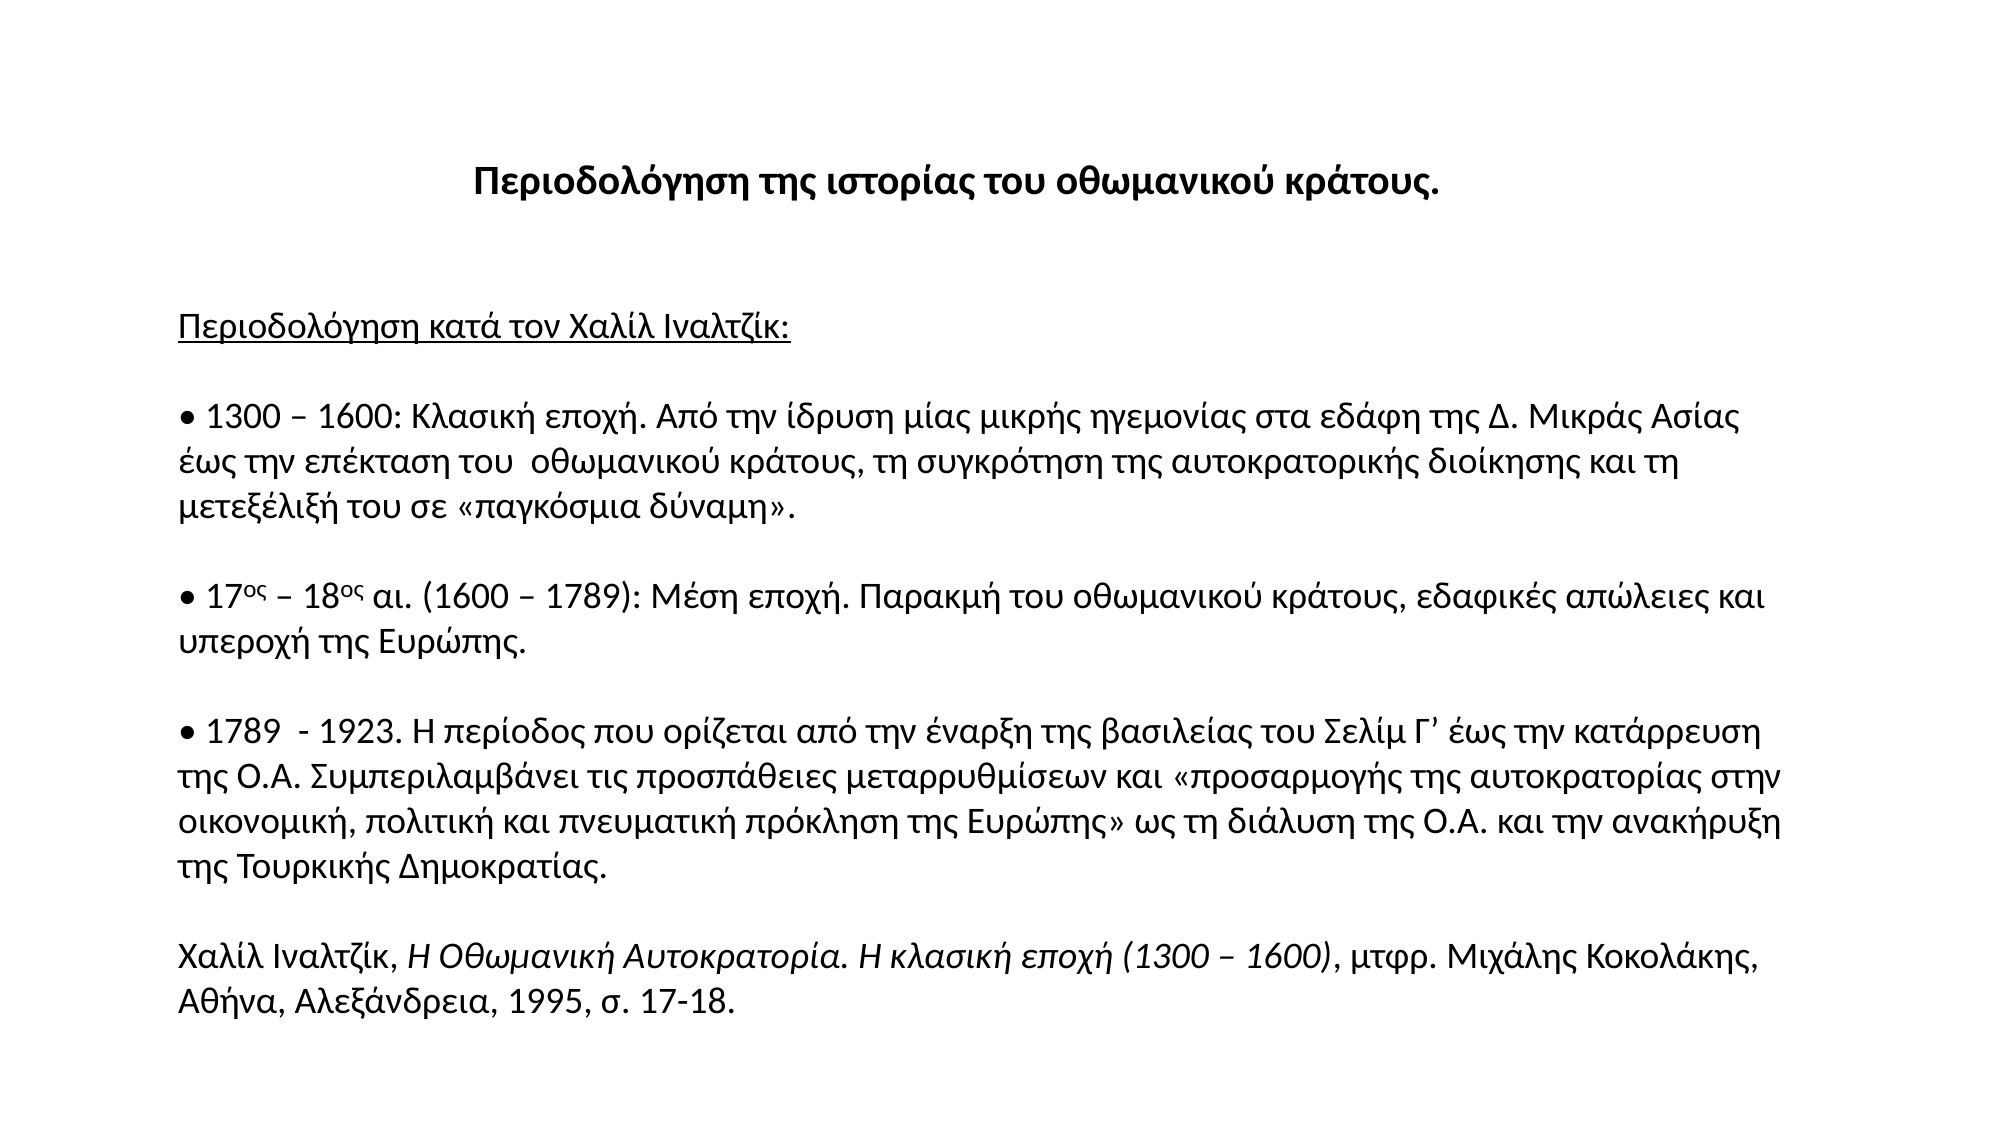

Περιοδολόγηση της ιστορίας του οθωμανικού κράτους.
Περιοδολόγηση κατά τον Χαλίλ Ιναλτζίκ:
• 1300 – 1600: Κλασική εποχή. Από την ίδρυση μίας μικρής ηγεμονίας στα εδάφη της Δ. Μικράς Ασίας έως την επέκταση του οθωμανικού κράτους, τη συγκρότηση της αυτοκρατορικής διοίκησης και τη μετεξέλιξή του σε «παγκόσμια δύναμη».
• 17ος – 18ος αι. (1600 – 1789): Μέση εποχή. Παρακμή του οθωμανικού κράτους, εδαφικές απώλειες και υπεροχή της Ευρώπης.
• 1789 - 1923. Η περίοδος που ορίζεται από την έναρξη της βασιλείας του Σελίμ Γ’ έως την κατάρρευση της Ο.Α. Συμπεριλαμβάνει τις προσπάθειες μεταρρυθμίσεων και «προσαρμογής της αυτοκρατορίας στην οικονομική, πολιτική και πνευματική πρόκληση της Ευρώπης» ως τη διάλυση της Ο.Α. και την ανακήρυξη της Τουρκικής Δημοκρατίας.
Χαλίλ Ιναλτζίκ, Η Οθωμανική Αυτοκρατορία. Η κλασική εποχή (1300 – 1600), μτφρ. Μιχάλης Κοκολάκης, Αθήνα, Αλεξάνδρεια, 1995, σ. 17-18.